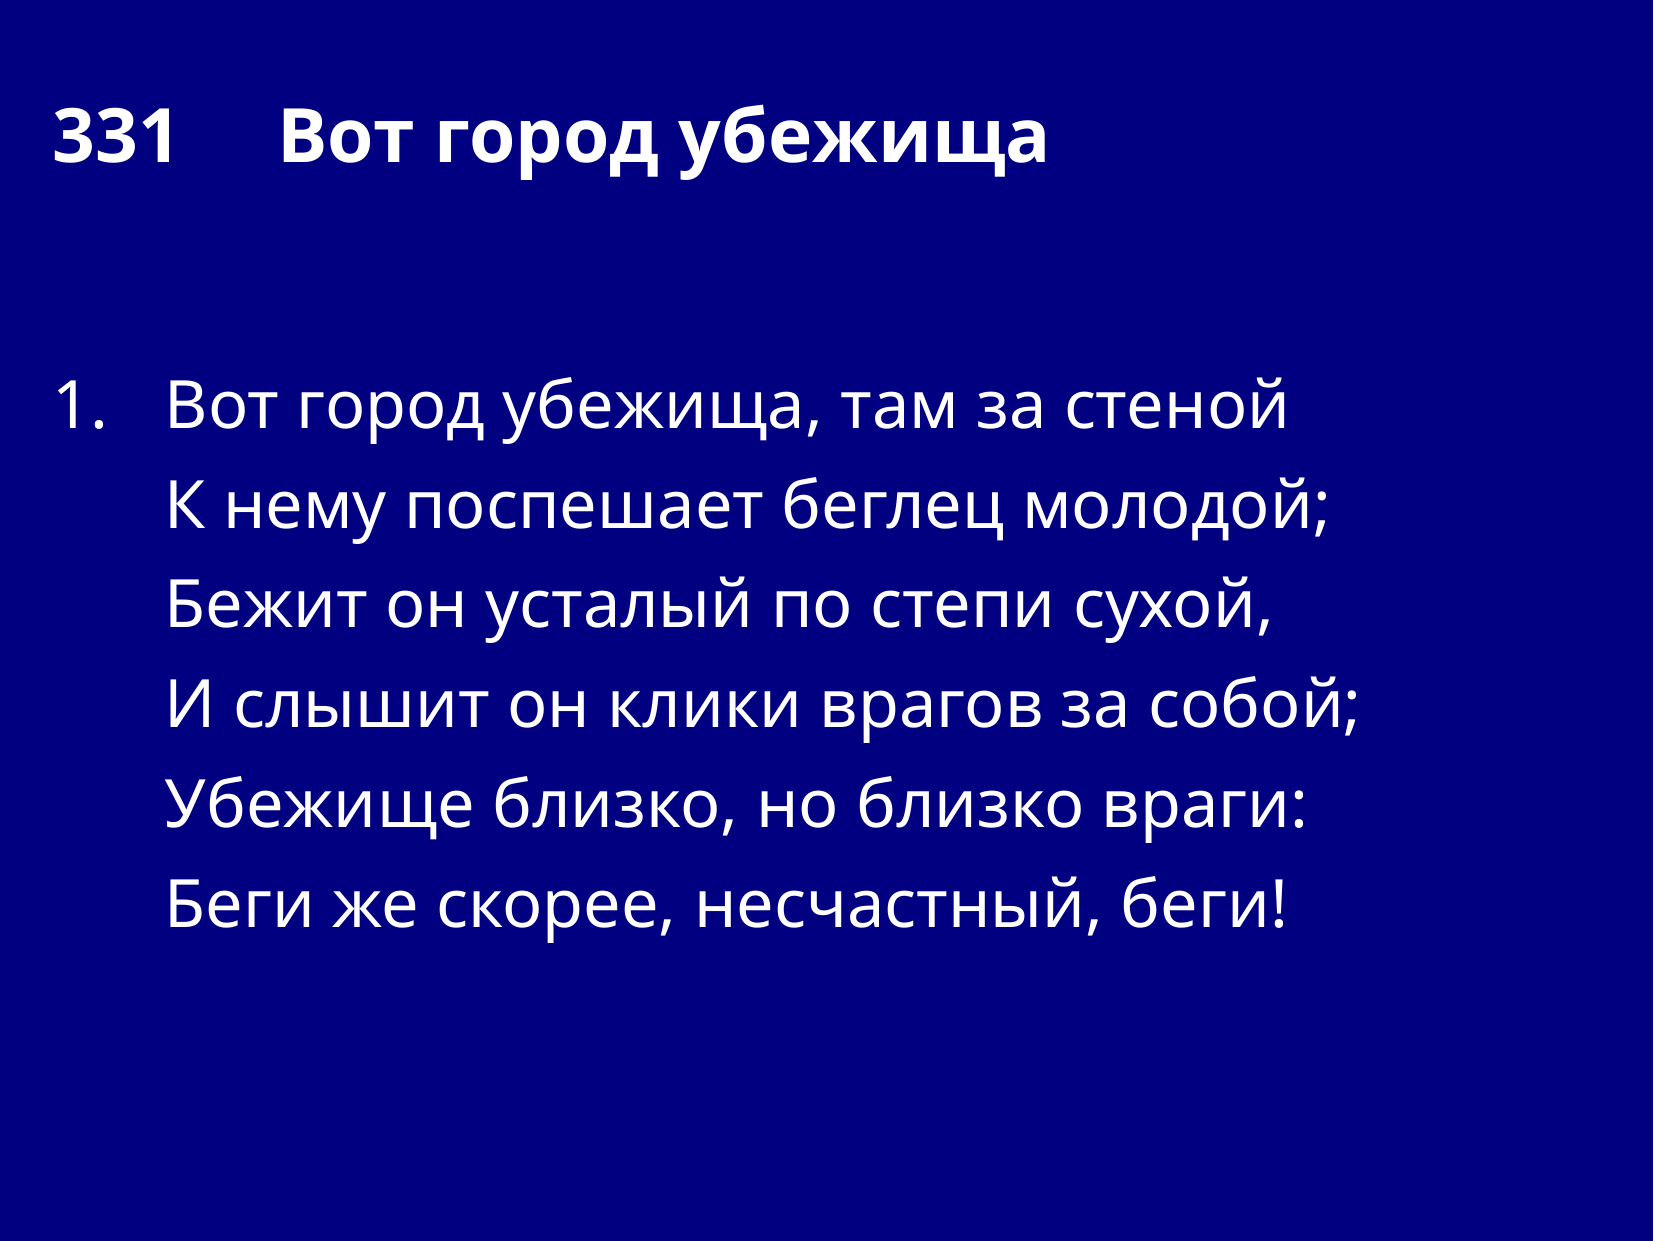

331	Вот город убежища
1.	Вот город убежища, там за стеной
	К нему поспешает беглец молодой;
	Бежит он усталый по степи сухой,
	И слышит он клики врагов за собой;
	Убежище близко, но близко враги:
	Беги же скорее, несчастный, беги!